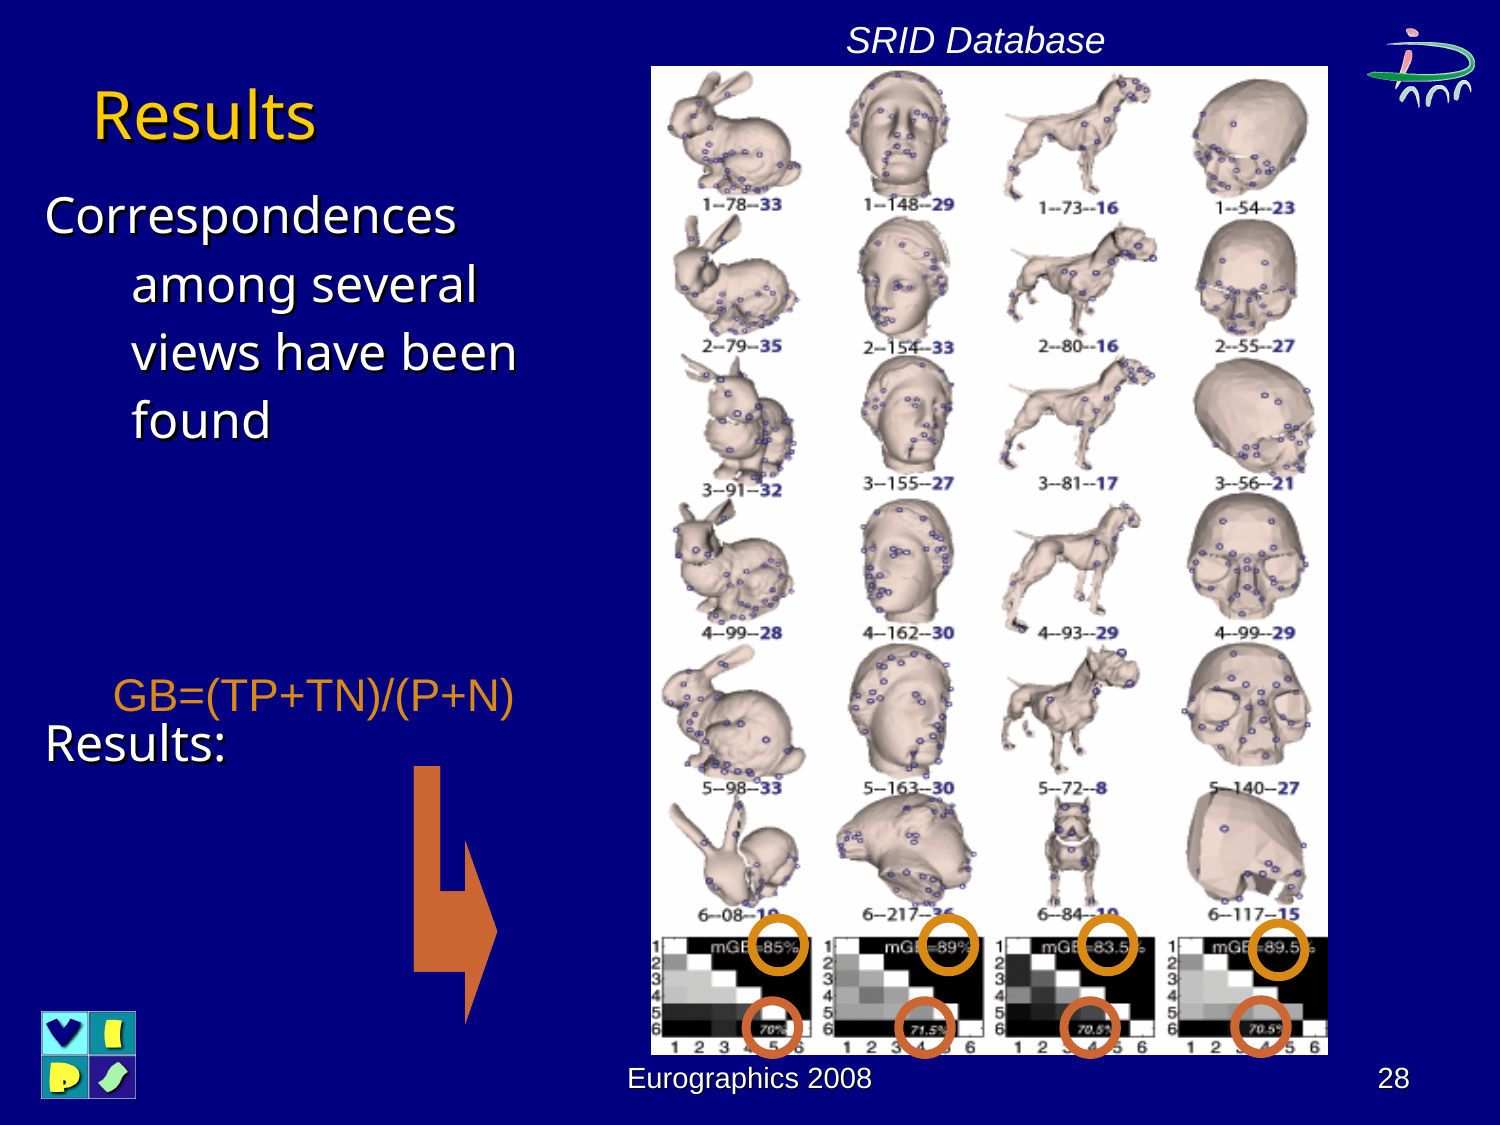

SRID Database
Results
# Correspondences among several views have been found
Results:
GB=(TP+TN)/(P+N)
Eurographics 2008
28